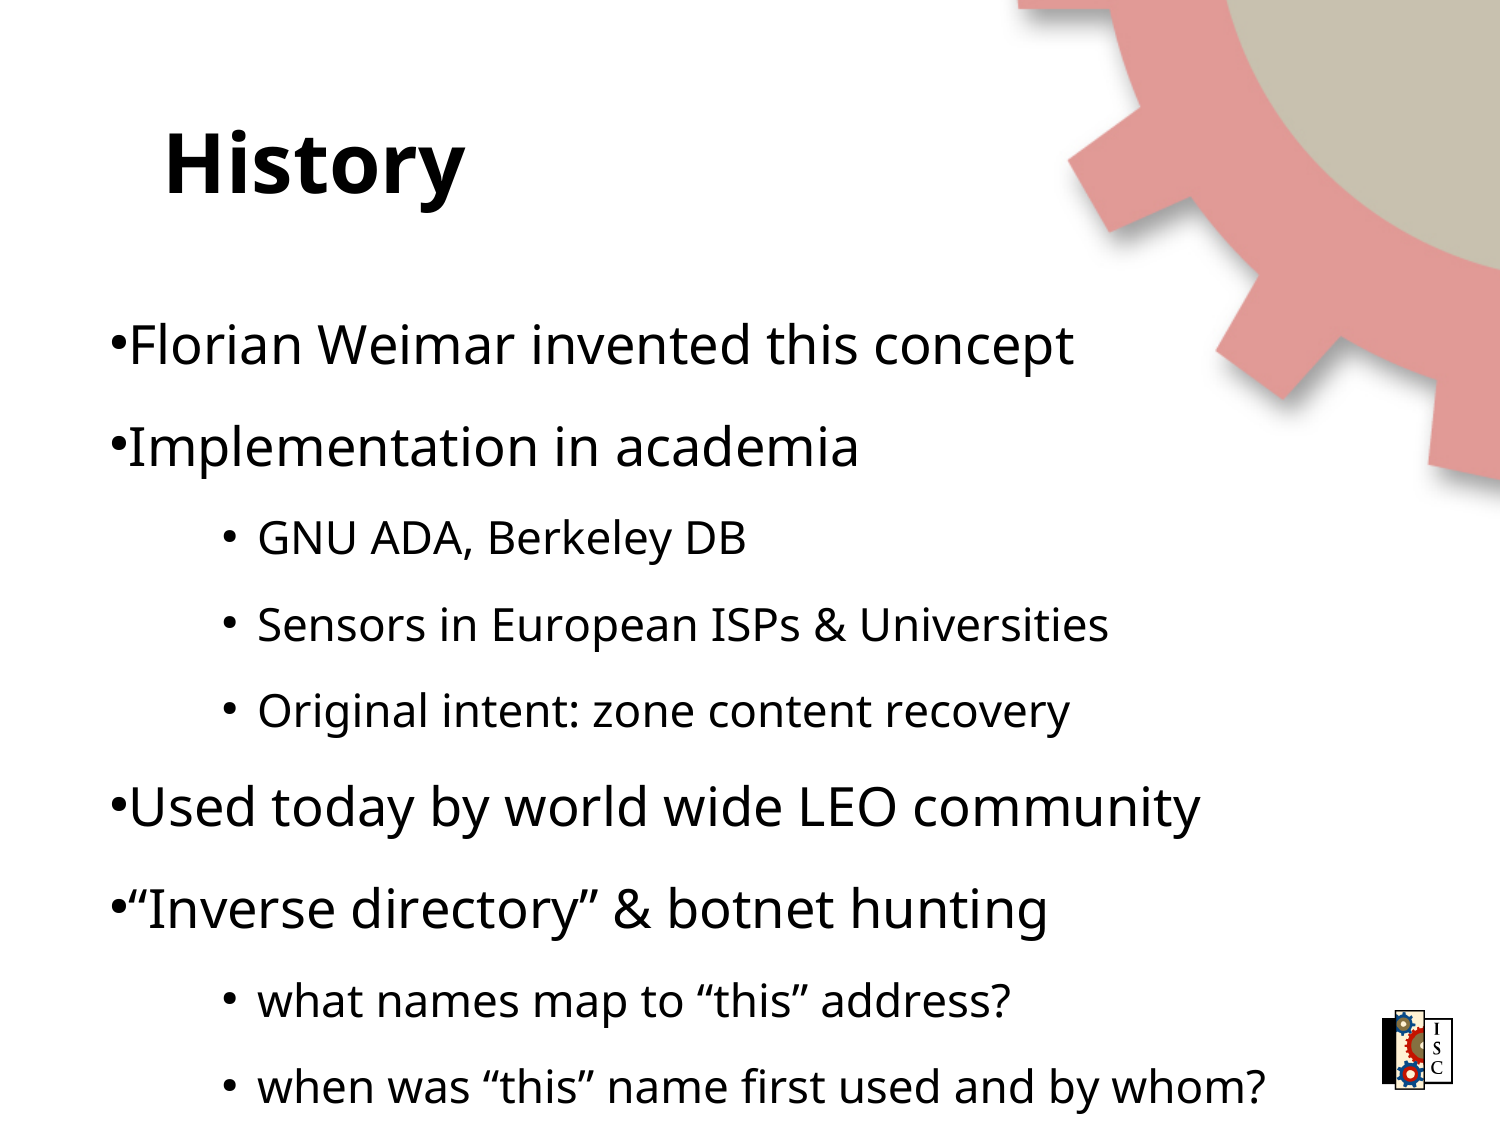

# History
Florian Weimar invented this concept
Implementation in academia
GNU ADA, Berkeley DB
Sensors in European ISPs & Universities
Original intent: zone content recovery
Used today by world wide LEO community
“Inverse directory” & botnet hunting
what names map to “this” address?
when was “this” name first used and by whom?
who has looked up “this” botnet C&C name?